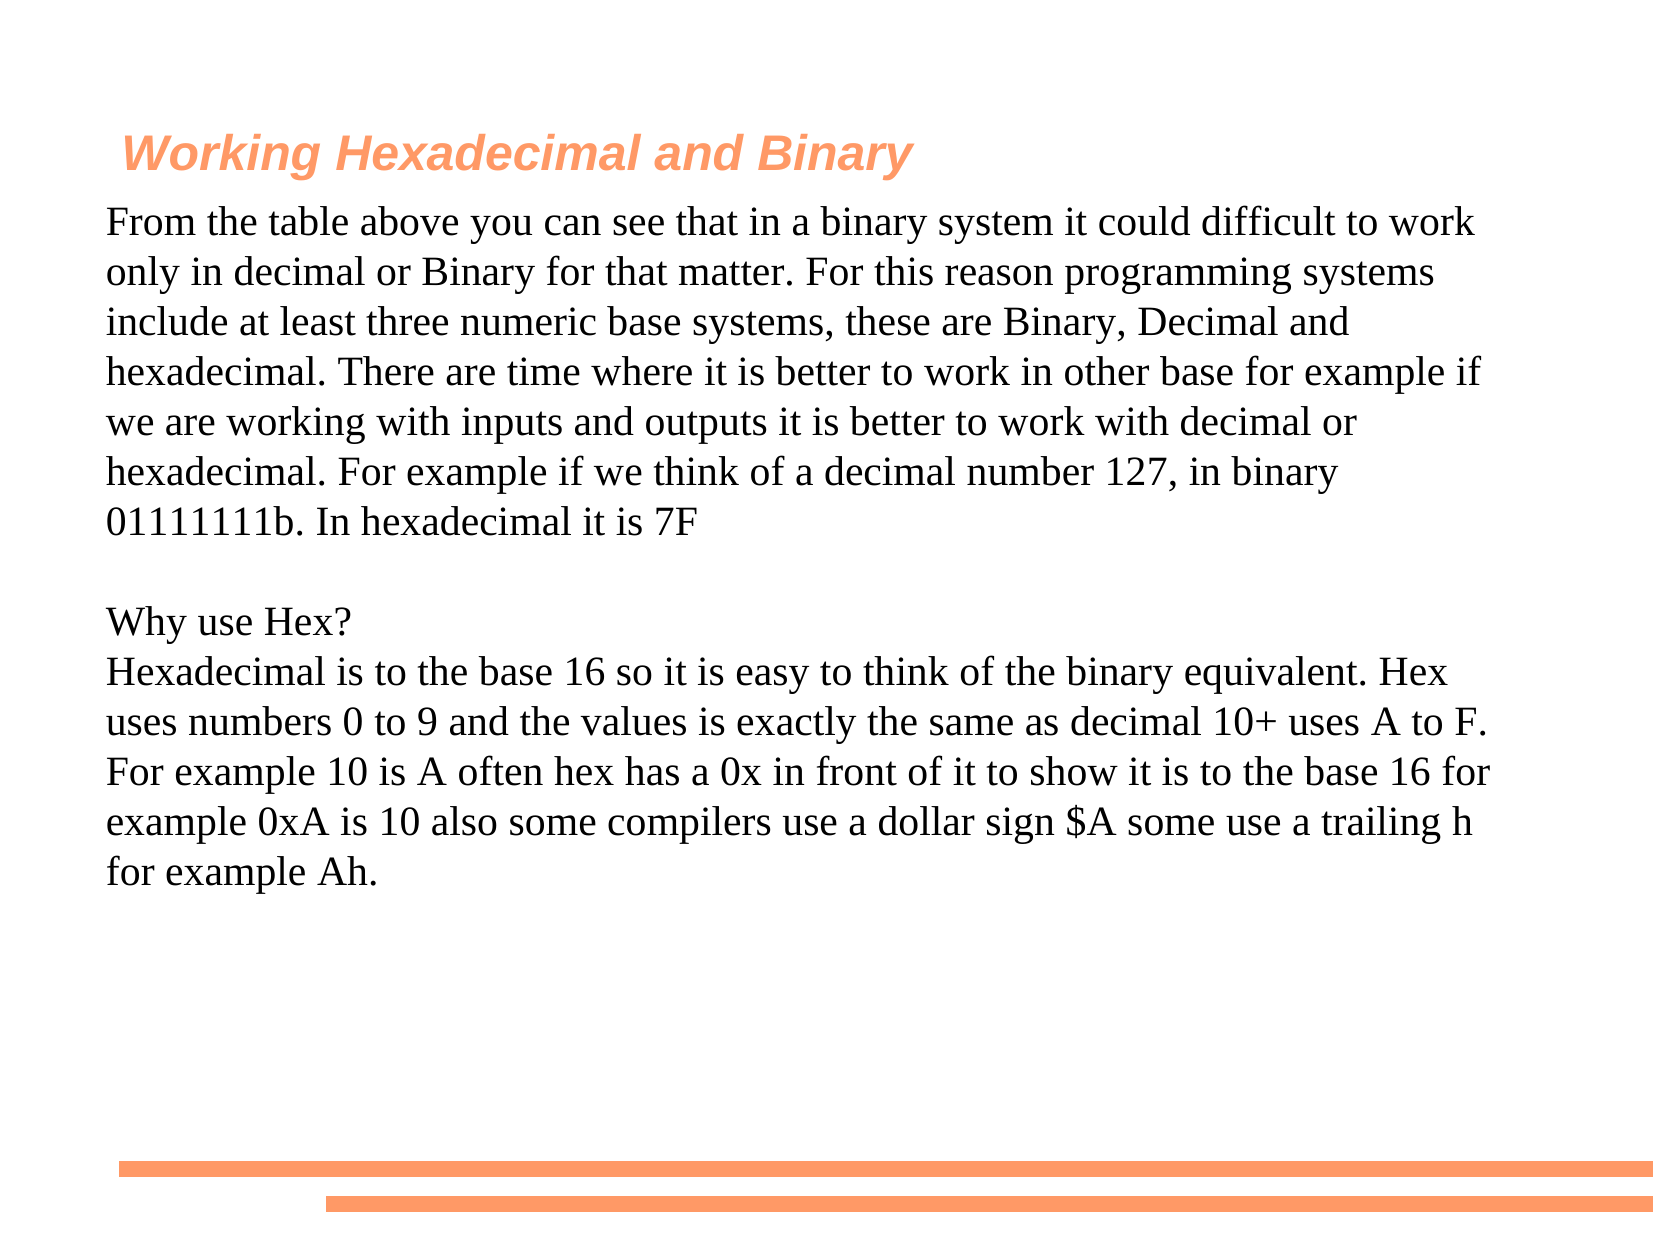

# Working Hexadecimal and Binary
From the table above you can see that in a binary system it could difficult to work only in decimal or Binary for that matter. For this reason programming systems include at least three numeric base systems, these are Binary, Decimal and hexadecimal. There are time where it is better to work in other base for example if we are working with inputs and outputs it is better to work with decimal or hexadecimal. For example if we think of a decimal number 127, in binary 01111111b. In hexadecimal it is 7F
Why use Hex?
Hexadecimal is to the base 16 so it is easy to think of the binary equivalent. Hex uses numbers 0 to 9 and the values is exactly the same as decimal 10+ uses A to F. For example 10 is A often hex has a 0x in front of it to show it is to the base 16 for example 0xA is 10 also some compilers use a dollar sign $A some use a trailing h for example Ah.